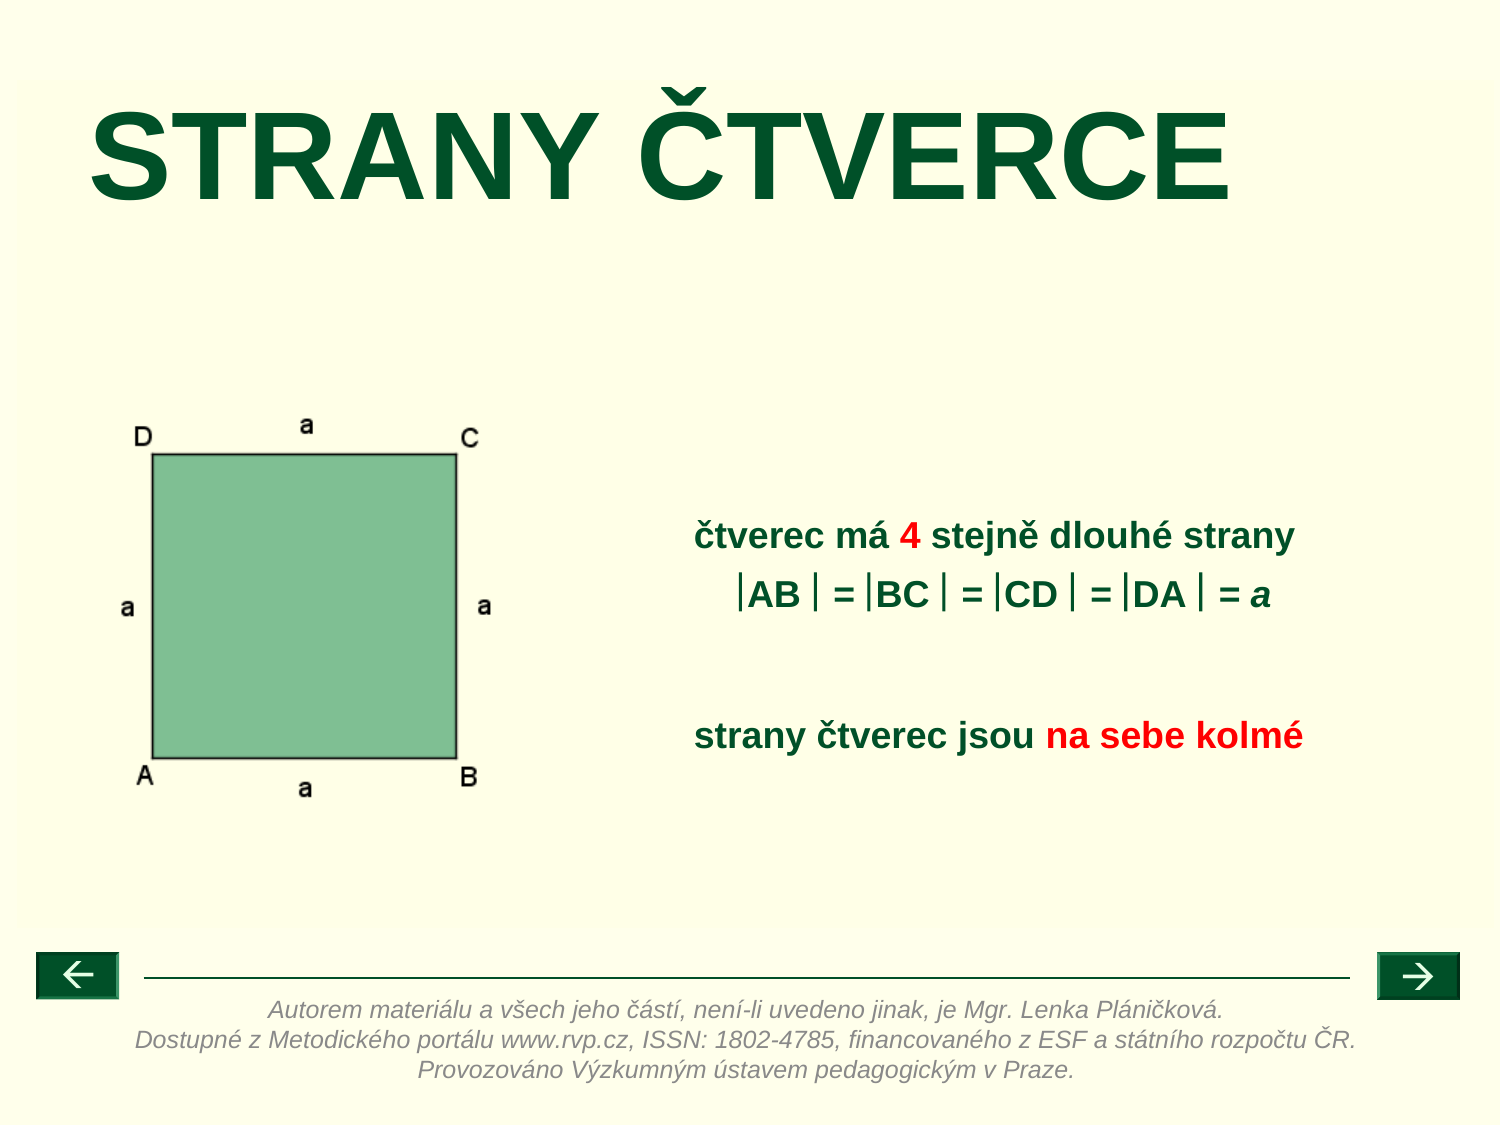

# STRANY ČTVERCE
čtverec má 4 stejně dlouhé strany
AB  = BC  = CD  = DA  = a
strany čtverec jsou na sebe kolmé


Autorem materiálu a všech jeho částí, není-li uvedeno jinak, je Mgr. Lenka Pláničková.
Dostupné z Metodického portálu www.rvp.cz, ISSN: 1802-4785, financovaného z ESF a státního rozpočtu ČR.
Provozováno Výzkumným ústavem pedagogickým v Praze.